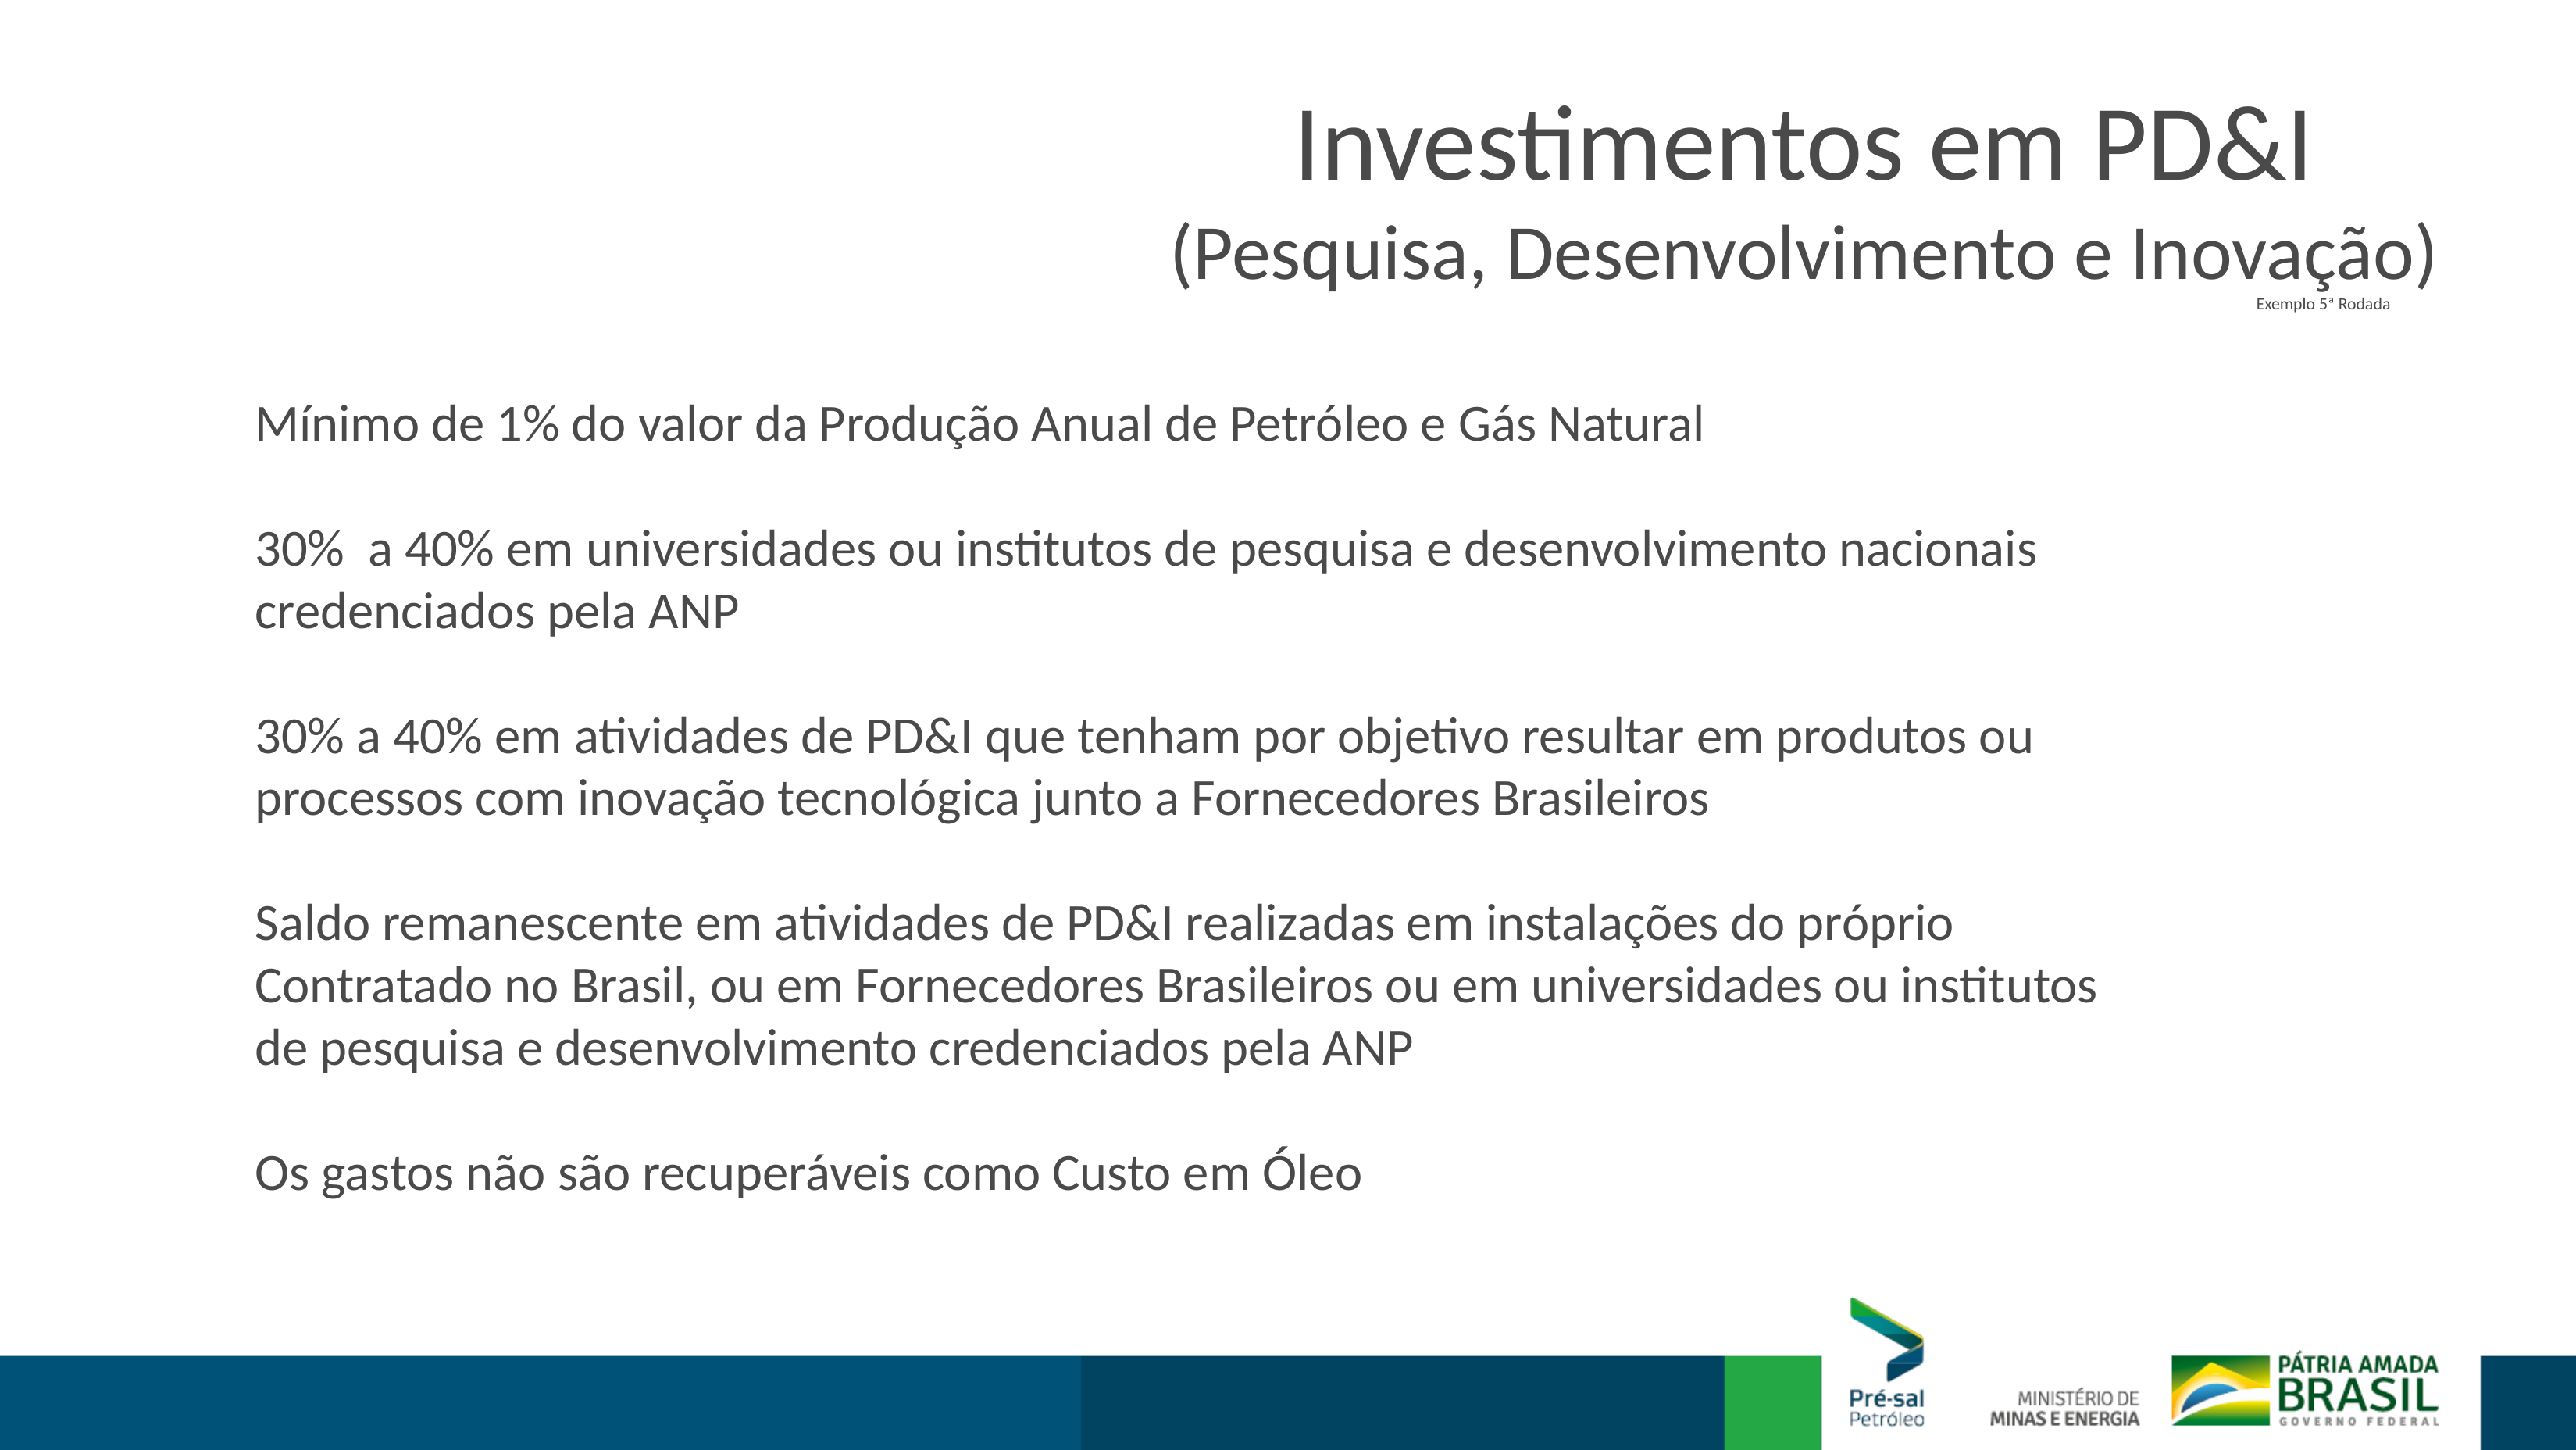

Investimentos em PD&I
(Pesquisa, Desenvolvimento e Inovação)
Exemplo 5ª Rodada
Mínimo de 1% do valor da Produção Anual de Petróleo e Gás Natural
30% a 40% em universidades ou institutos de pesquisa e desenvolvimento nacionais credenciados pela ANP
30% a 40% em atividades de PD&I que tenham por objetivo resultar em produtos ou processos com inovação tecnológica junto a Fornecedores Brasileiros
Saldo remanescente em atividades de PD&I realizadas em instalações do próprio Contratado no Brasil, ou em Fornecedores Brasileiros ou em universidades ou institutos de pesquisa e desenvolvimento credenciados pela ANP
Os gastos não são recuperáveis como Custo em Óleo